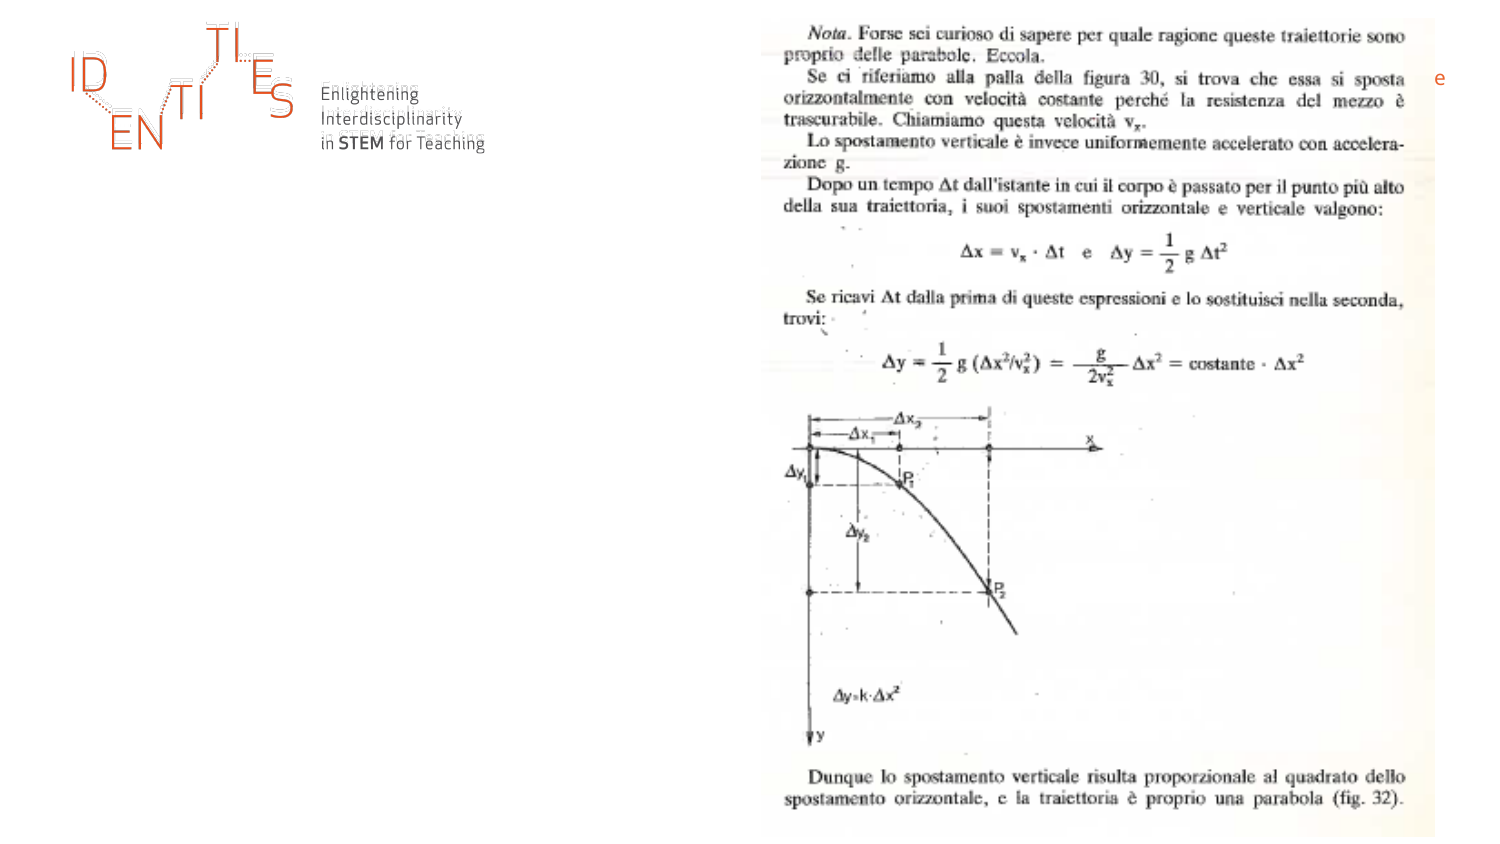

Matematica e fisica: riflessioni a partire dal moto parabolico